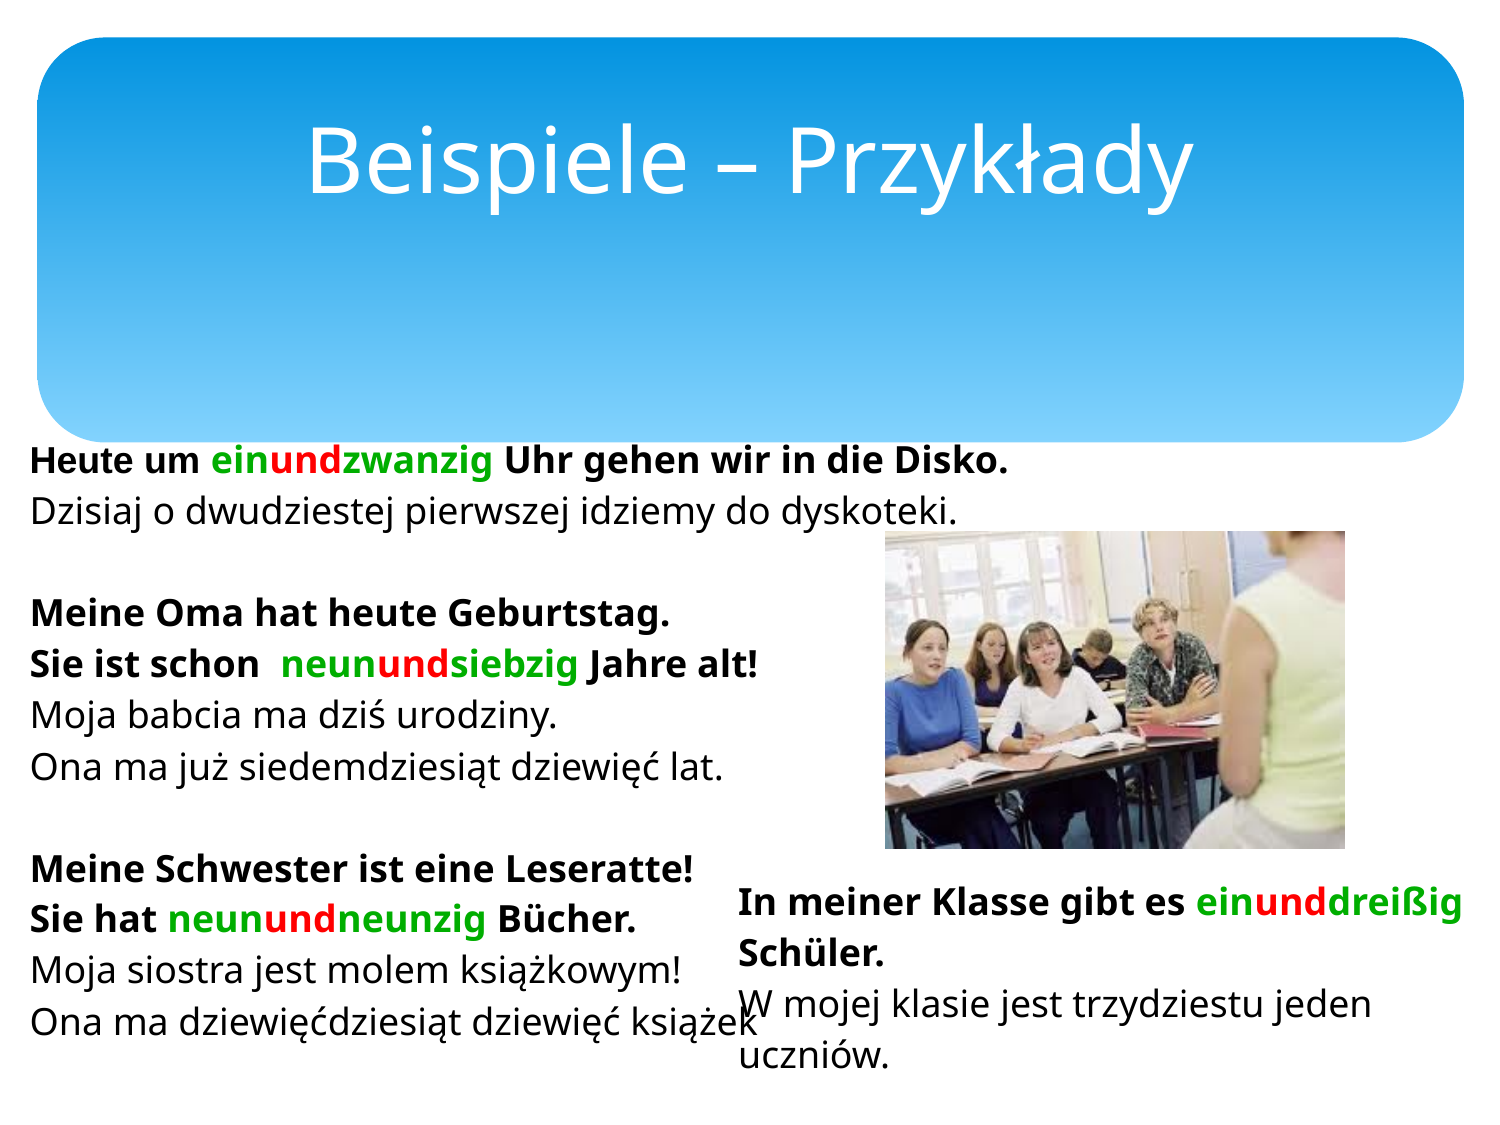

# Beispiele – Przykłady
Heute um einundzwanzig Uhr gehen wir in die Disko.
Dzisiaj o dwudziestej pierwszej idziemy do dyskoteki.
Meine Oma hat heute Geburtstag.
Sie ist schon neunundsiebzig Jahre alt!
Moja babcia ma dziś urodziny.
Ona ma już siedemdziesiąt dziewięć lat.
Meine Schwester ist eine Leseratte!
Sie hat neunundneunzig Bücher.
Moja siostra jest molem książkowym!
Ona ma dziewięćdziesiąt dziewięć książek
In meiner Klasse gibt es einunddreißig Schüler.
W mojej klasie jest trzydziestu jeden uczniów.